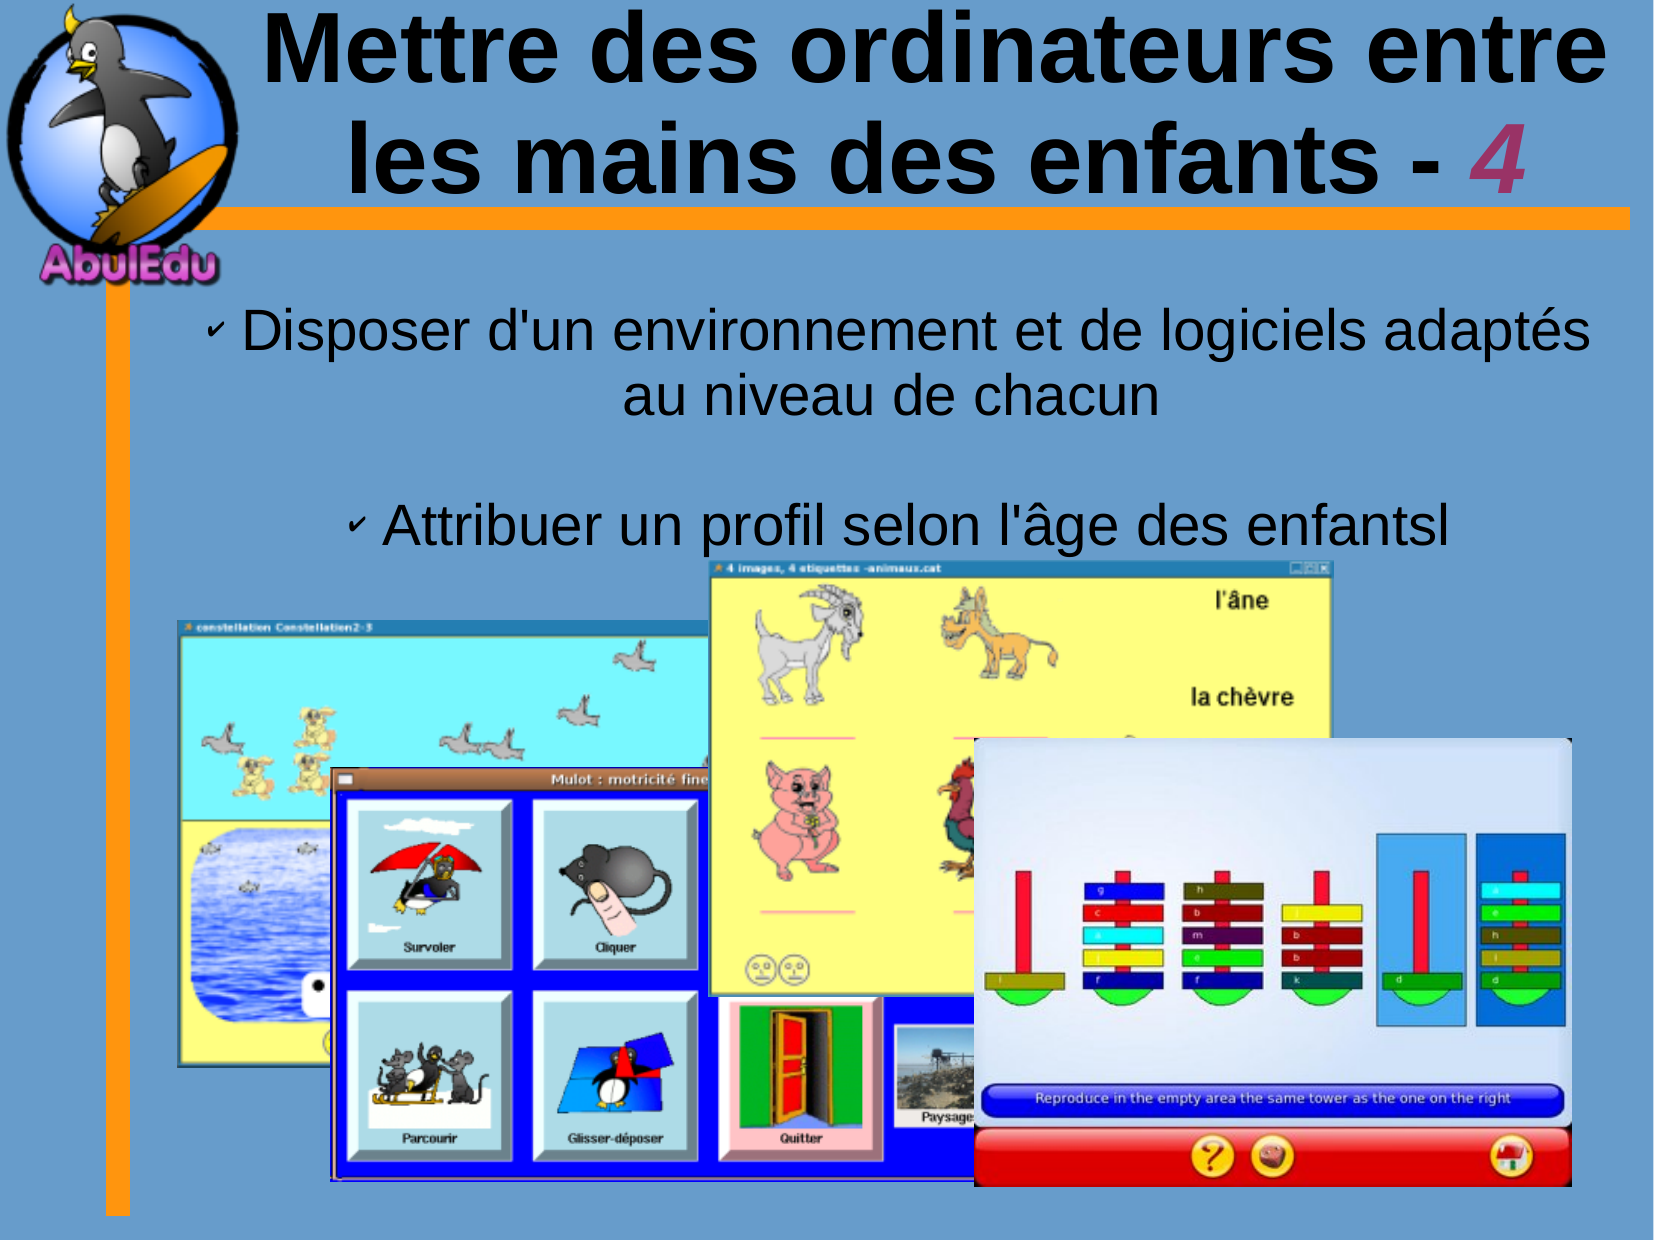

# Mettre des ordinateurs entre les mains des enfants - 4
 Disposer d'un environnement et de logiciels adaptés au niveau de chacun
 Attribuer un profil selon l'âge des enfantsl